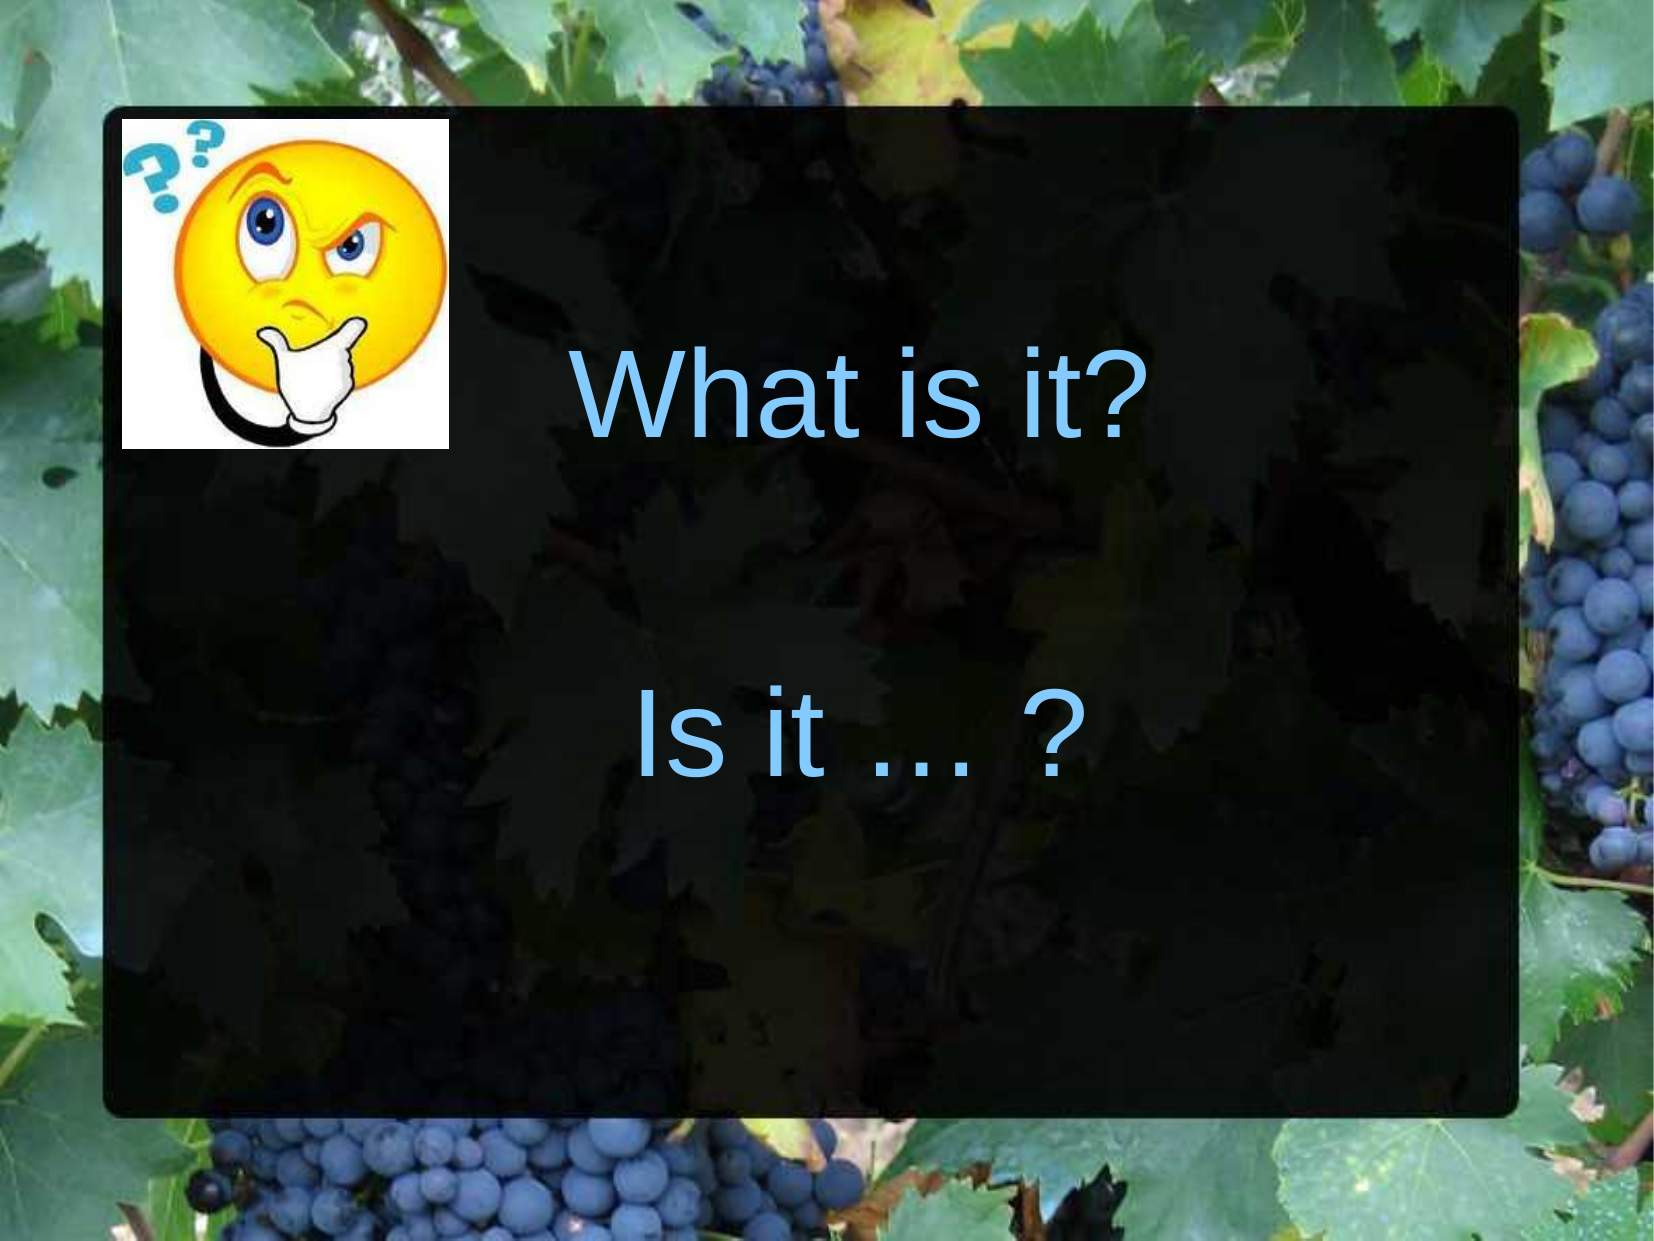

# What is it?
Is it … ?